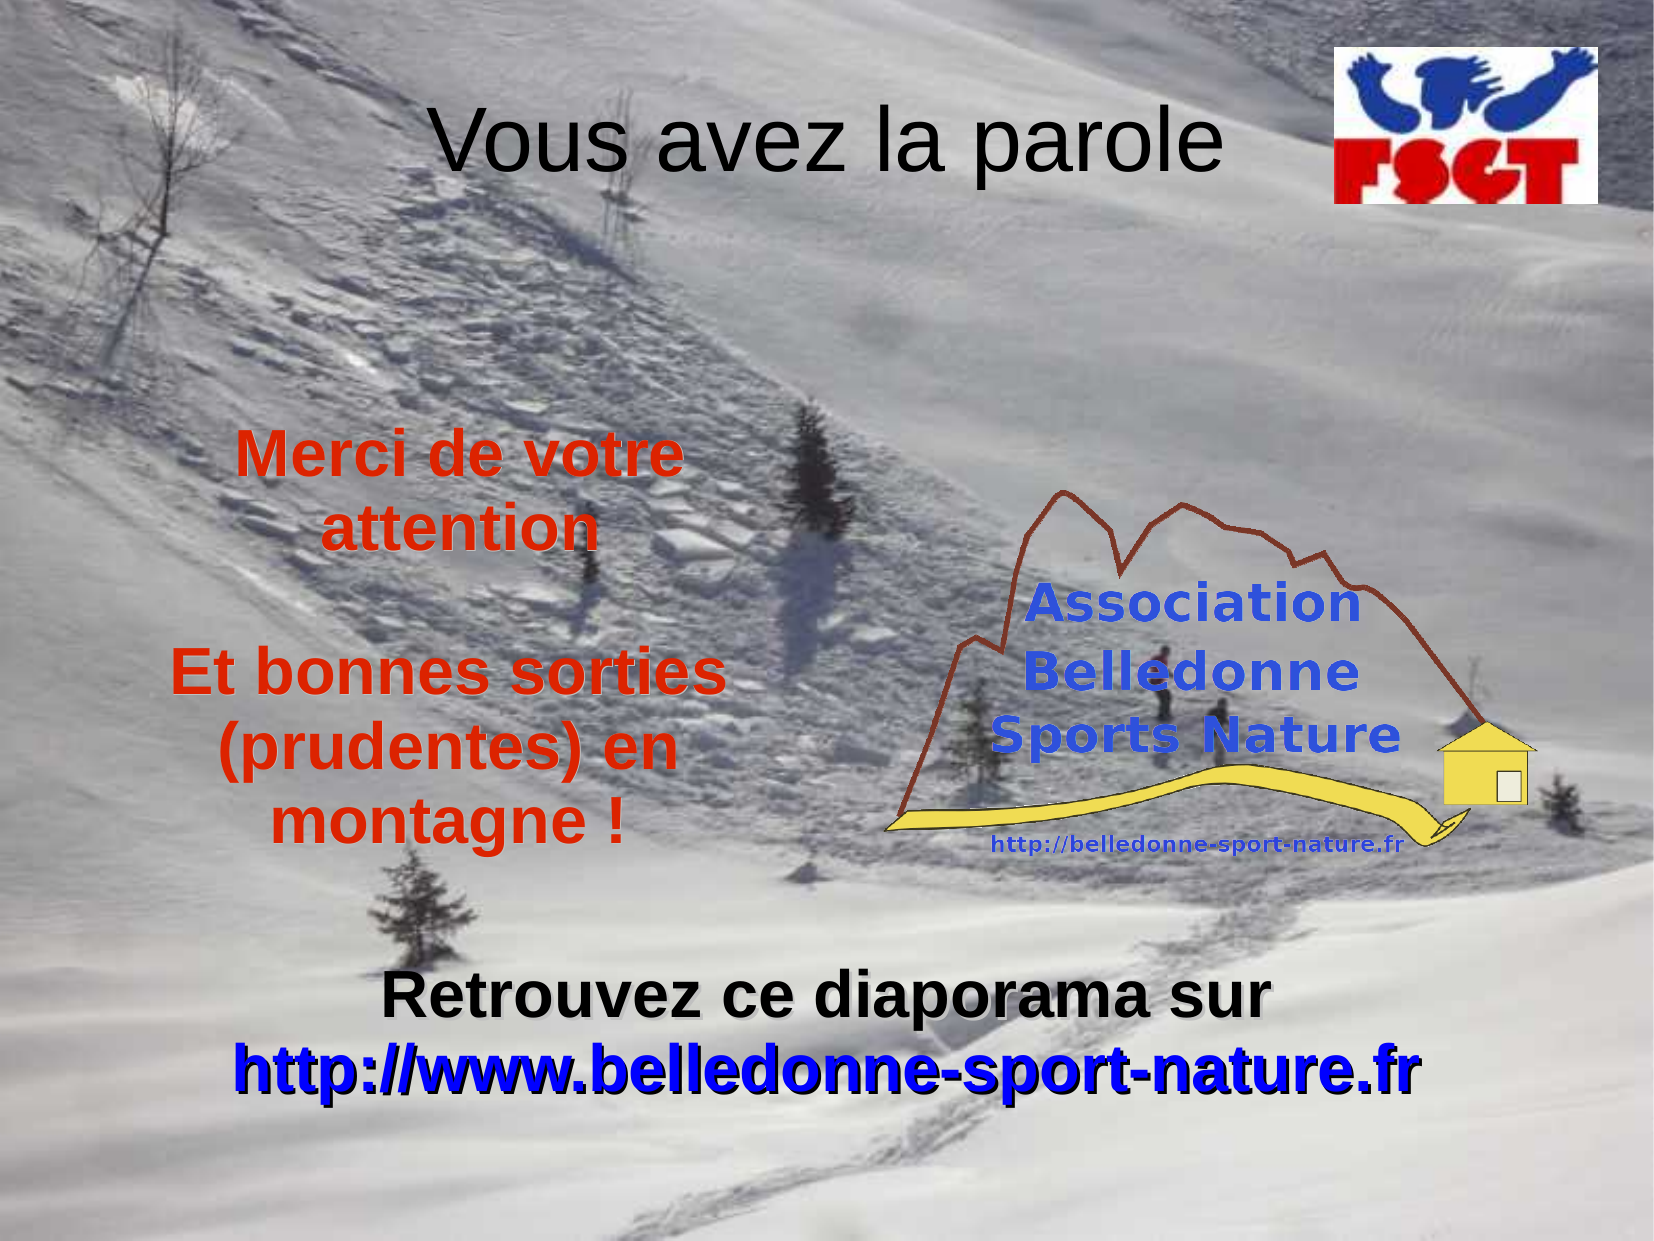

# Vous avez la parole
Merci de votre attention
Et bonnes sorties (prudentes) en montagne !
Retrouvez ce diaporama sur http://www.belledonne-sport-nature.fr